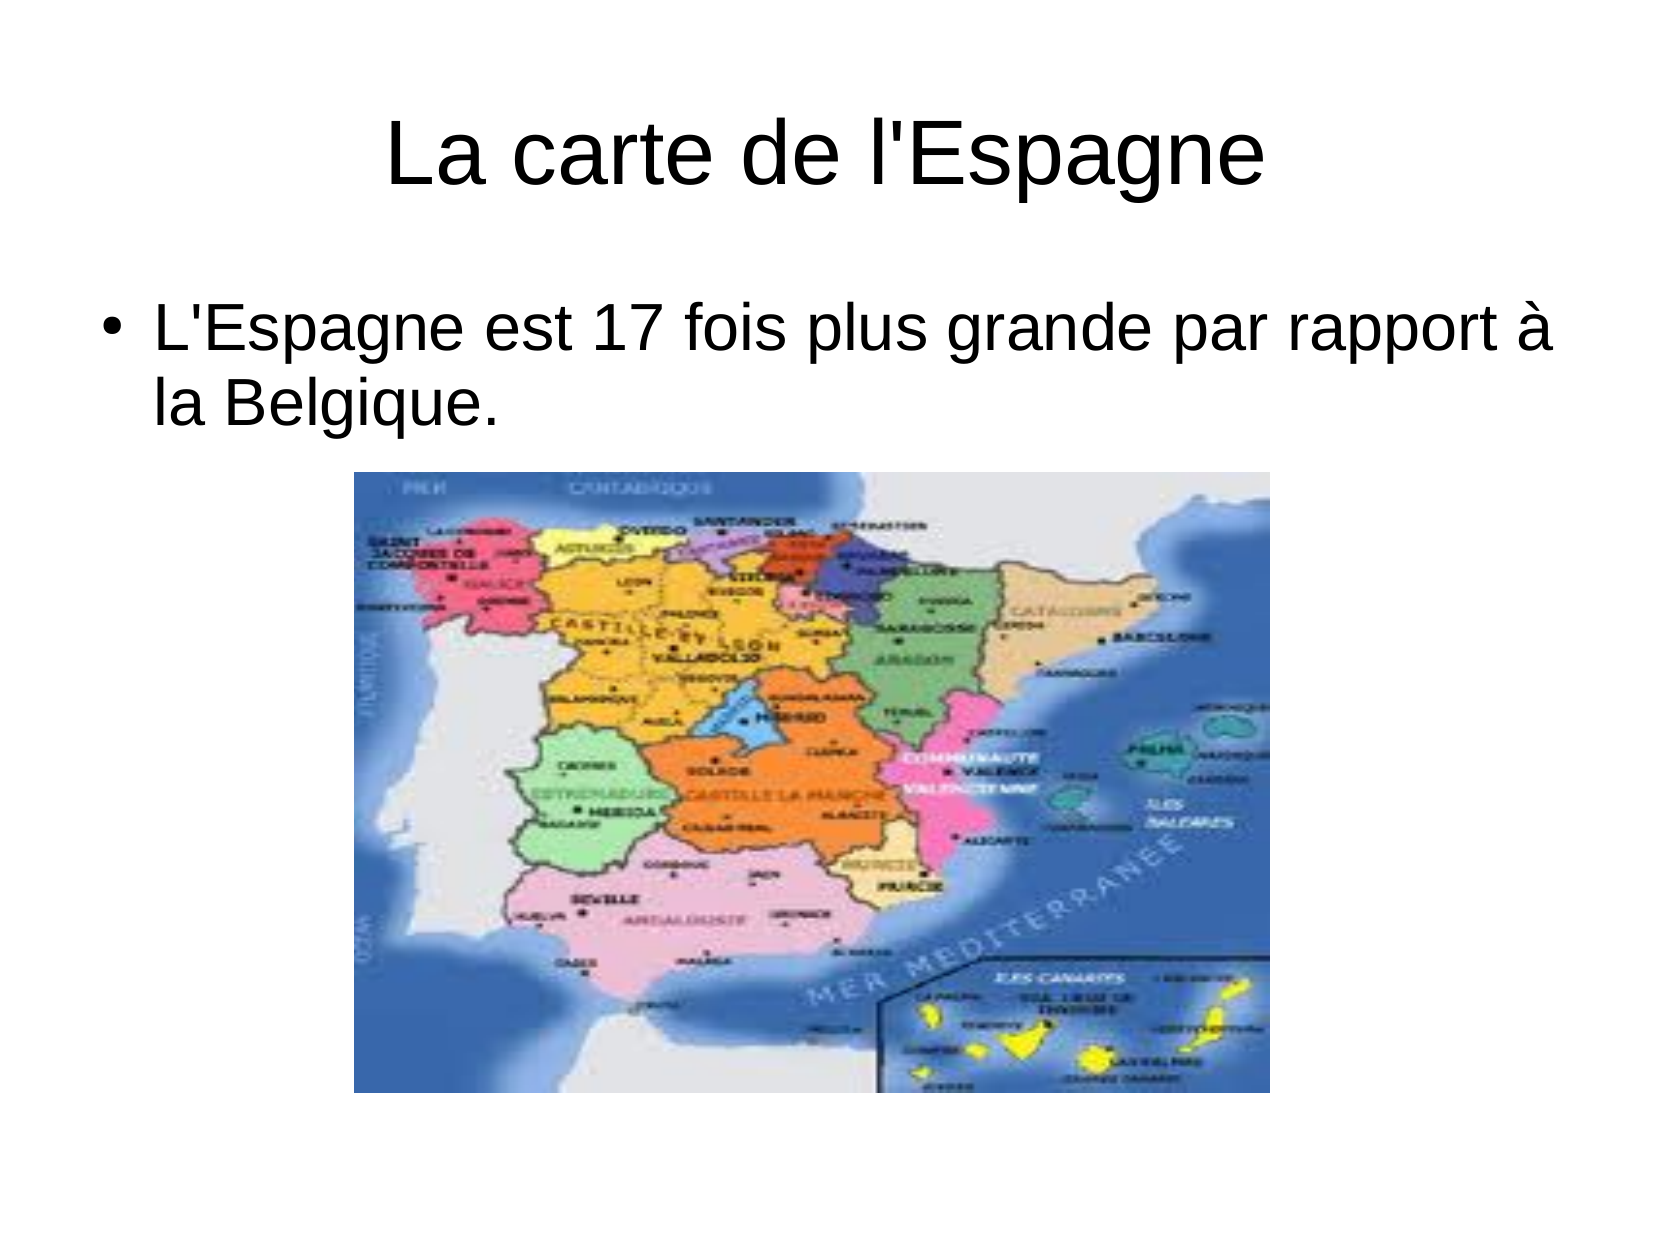

# La carte de l'Espagne
L'Espagne est 17 fois plus grande par rapport à la Belgique.